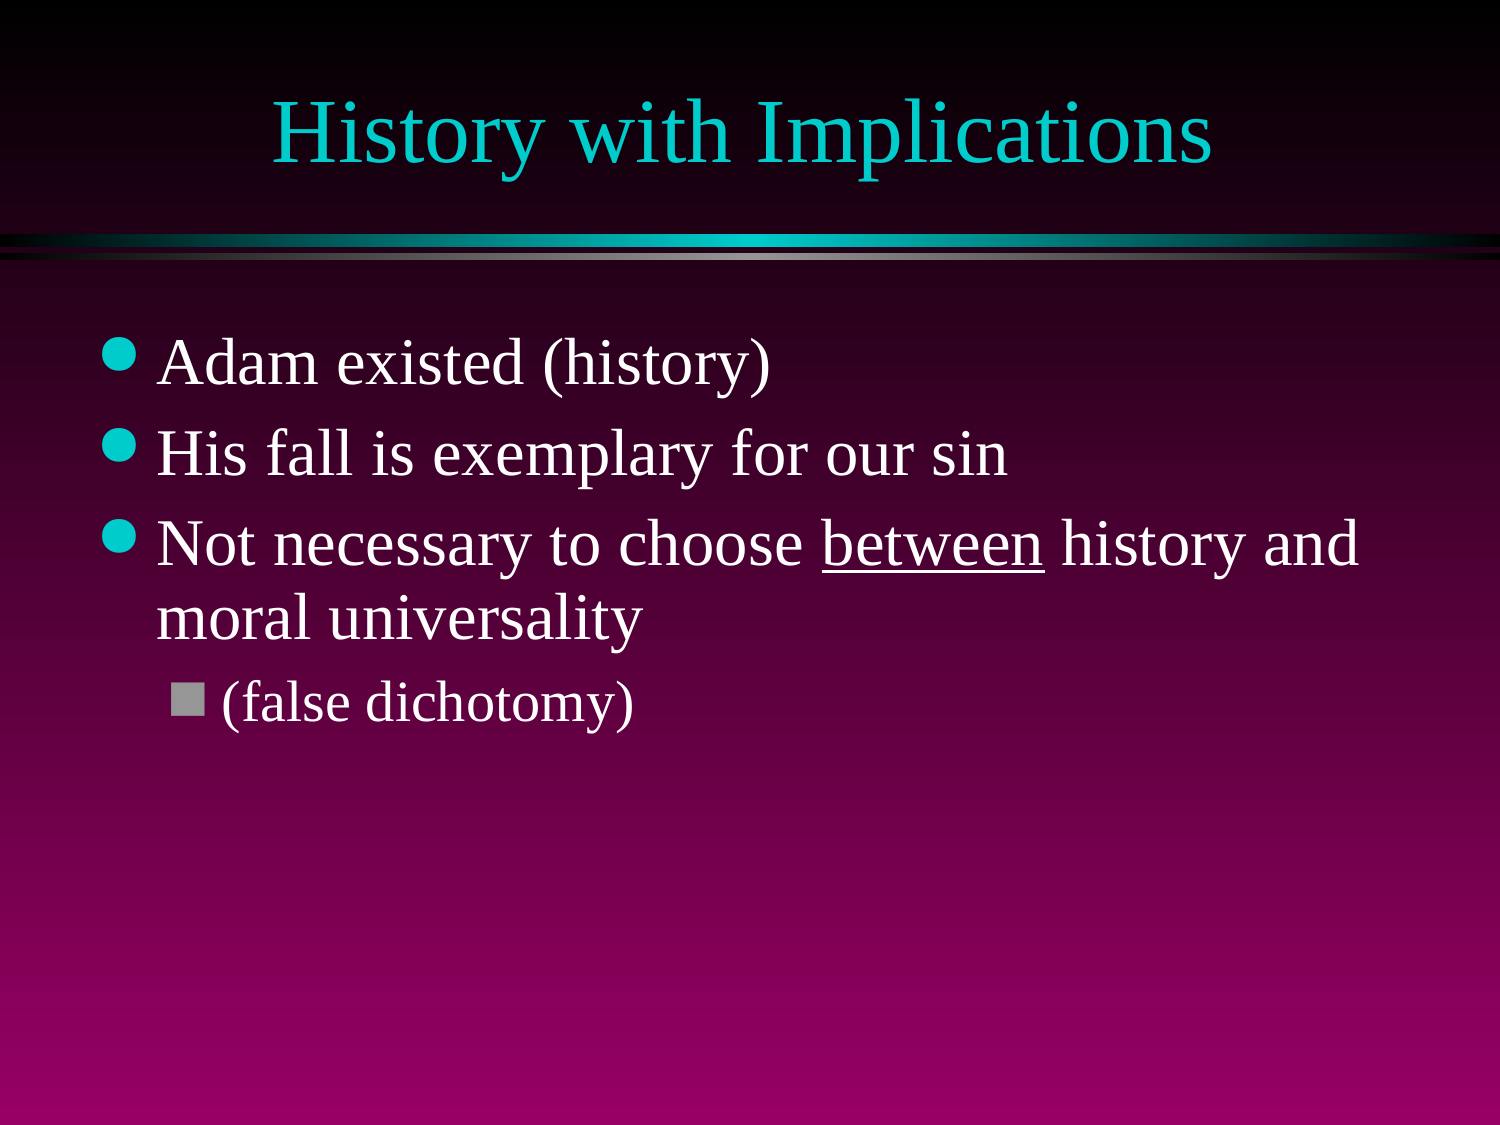

# History with Implications
Adam existed (history)
His fall is exemplary for our sin
Not necessary to choose between history and moral universality
(false dichotomy)